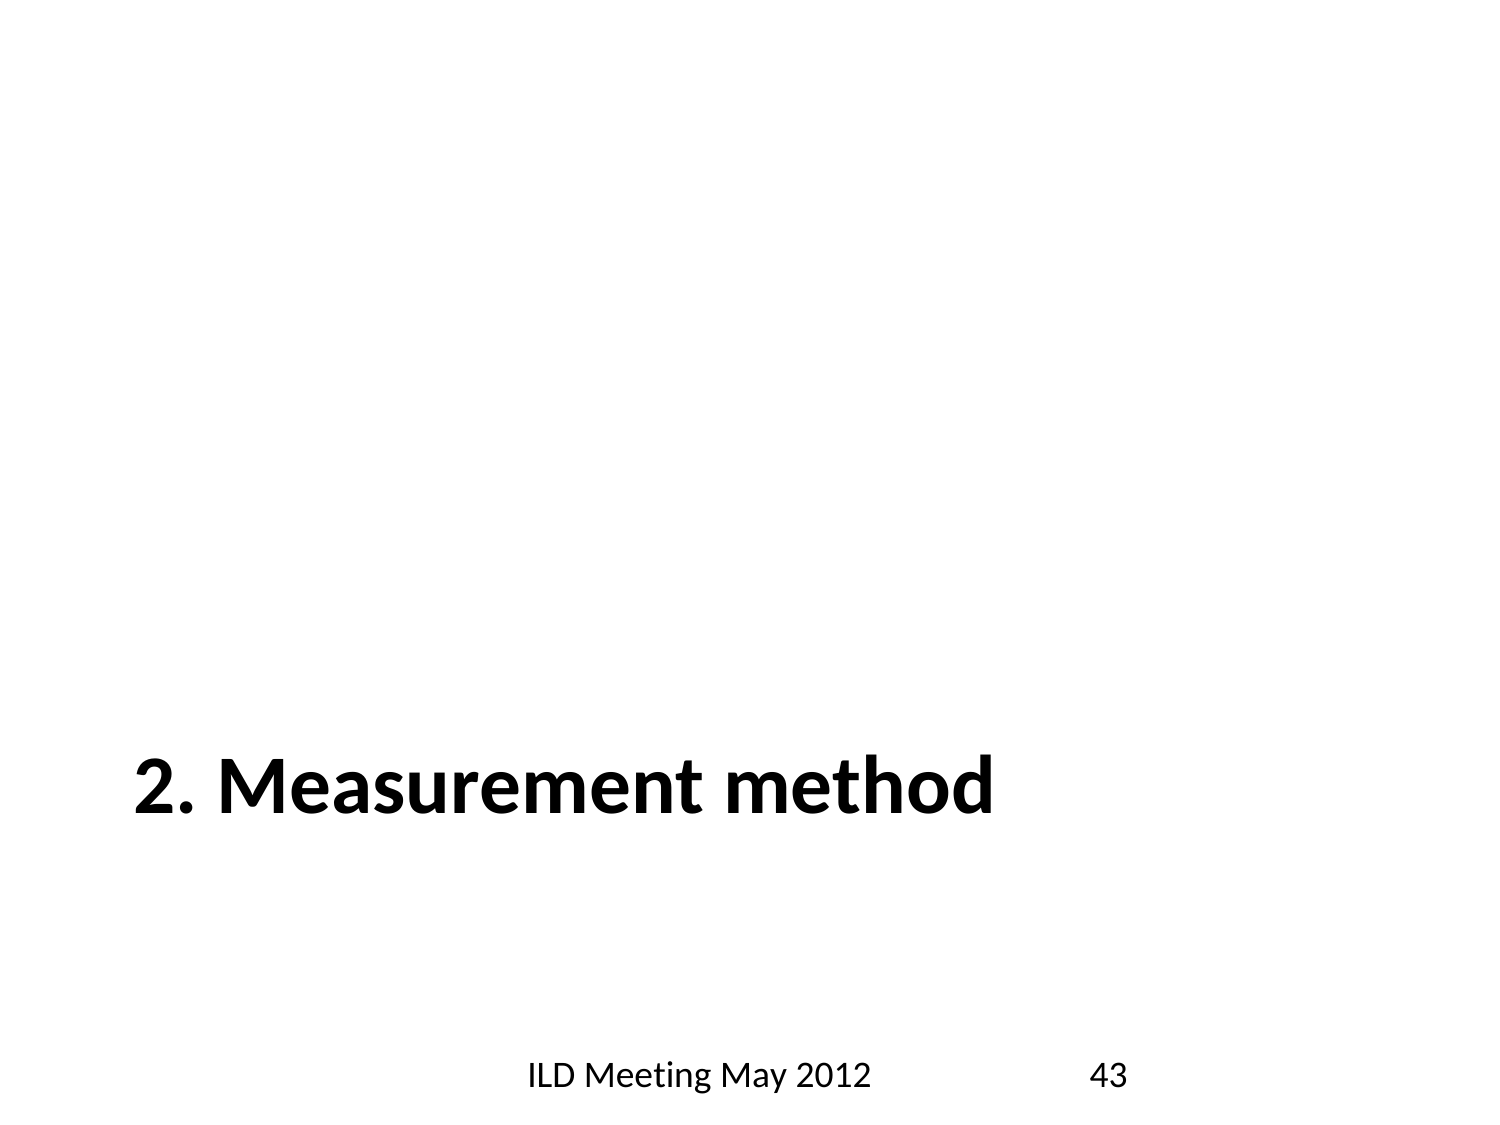

# 2. Measurement method
43
ILD Meeting May 2012